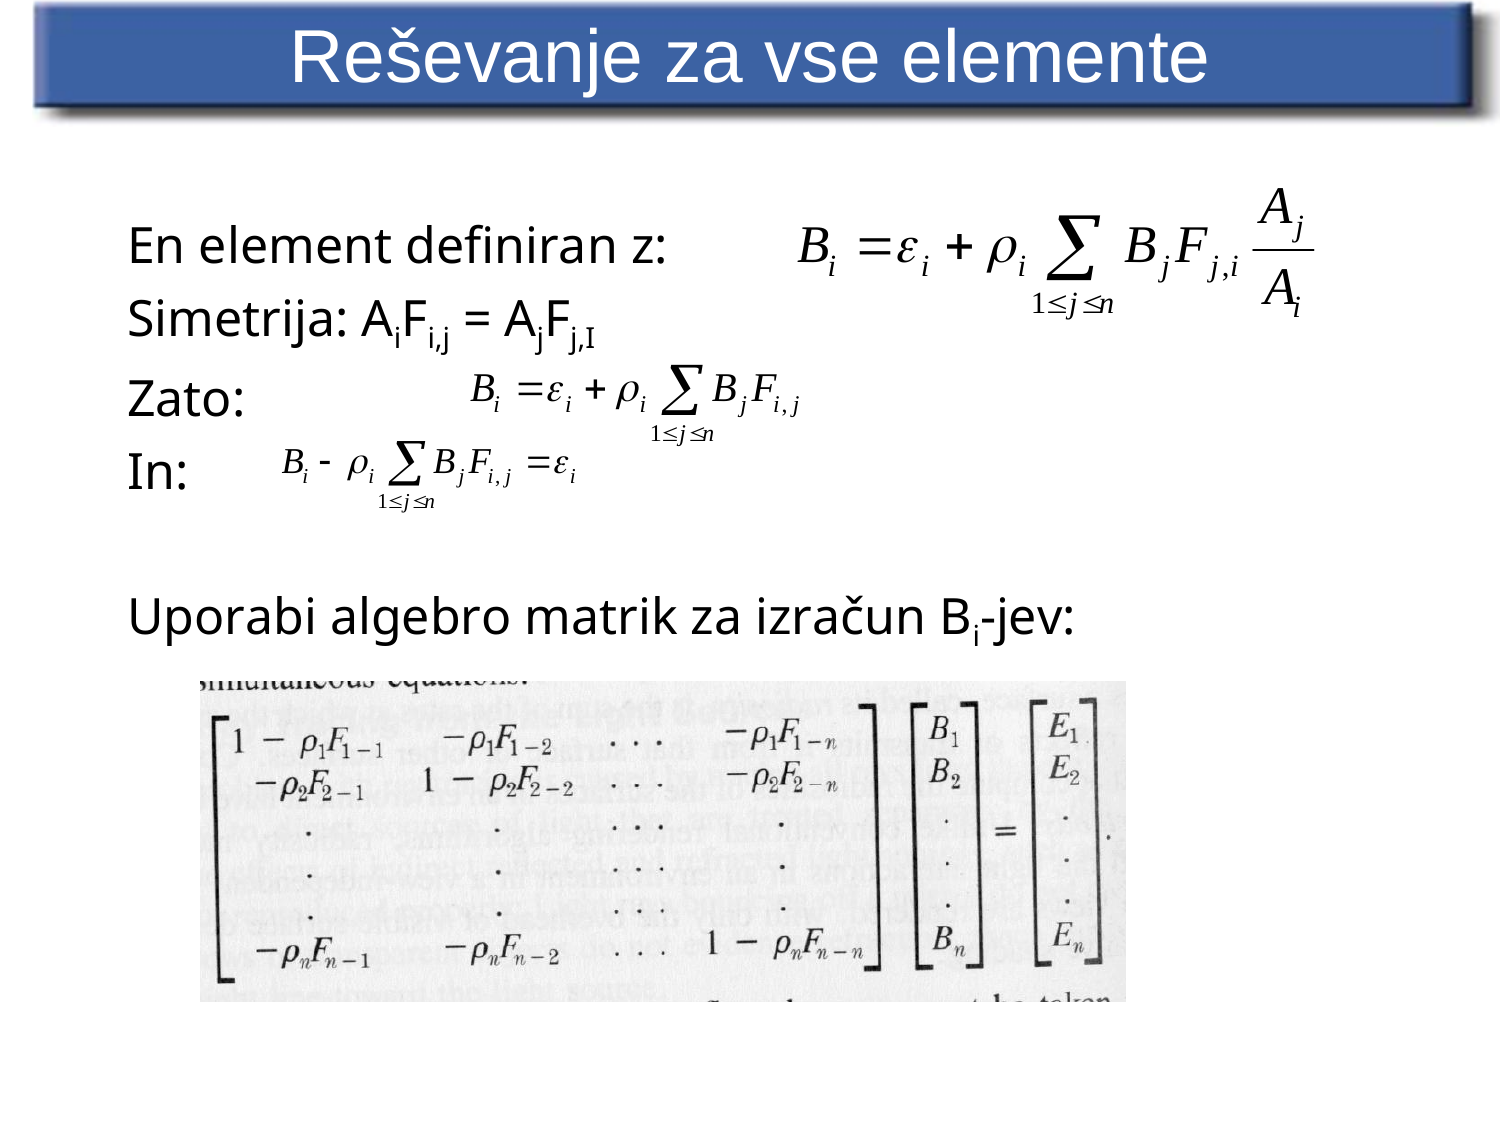

# Reševanje za vse elemente
En element definiran z:
Simetrija: AiFi,j = AjFj,I
Zato:
In:
Uporabi algebro matrik za izračun Bi-jev: